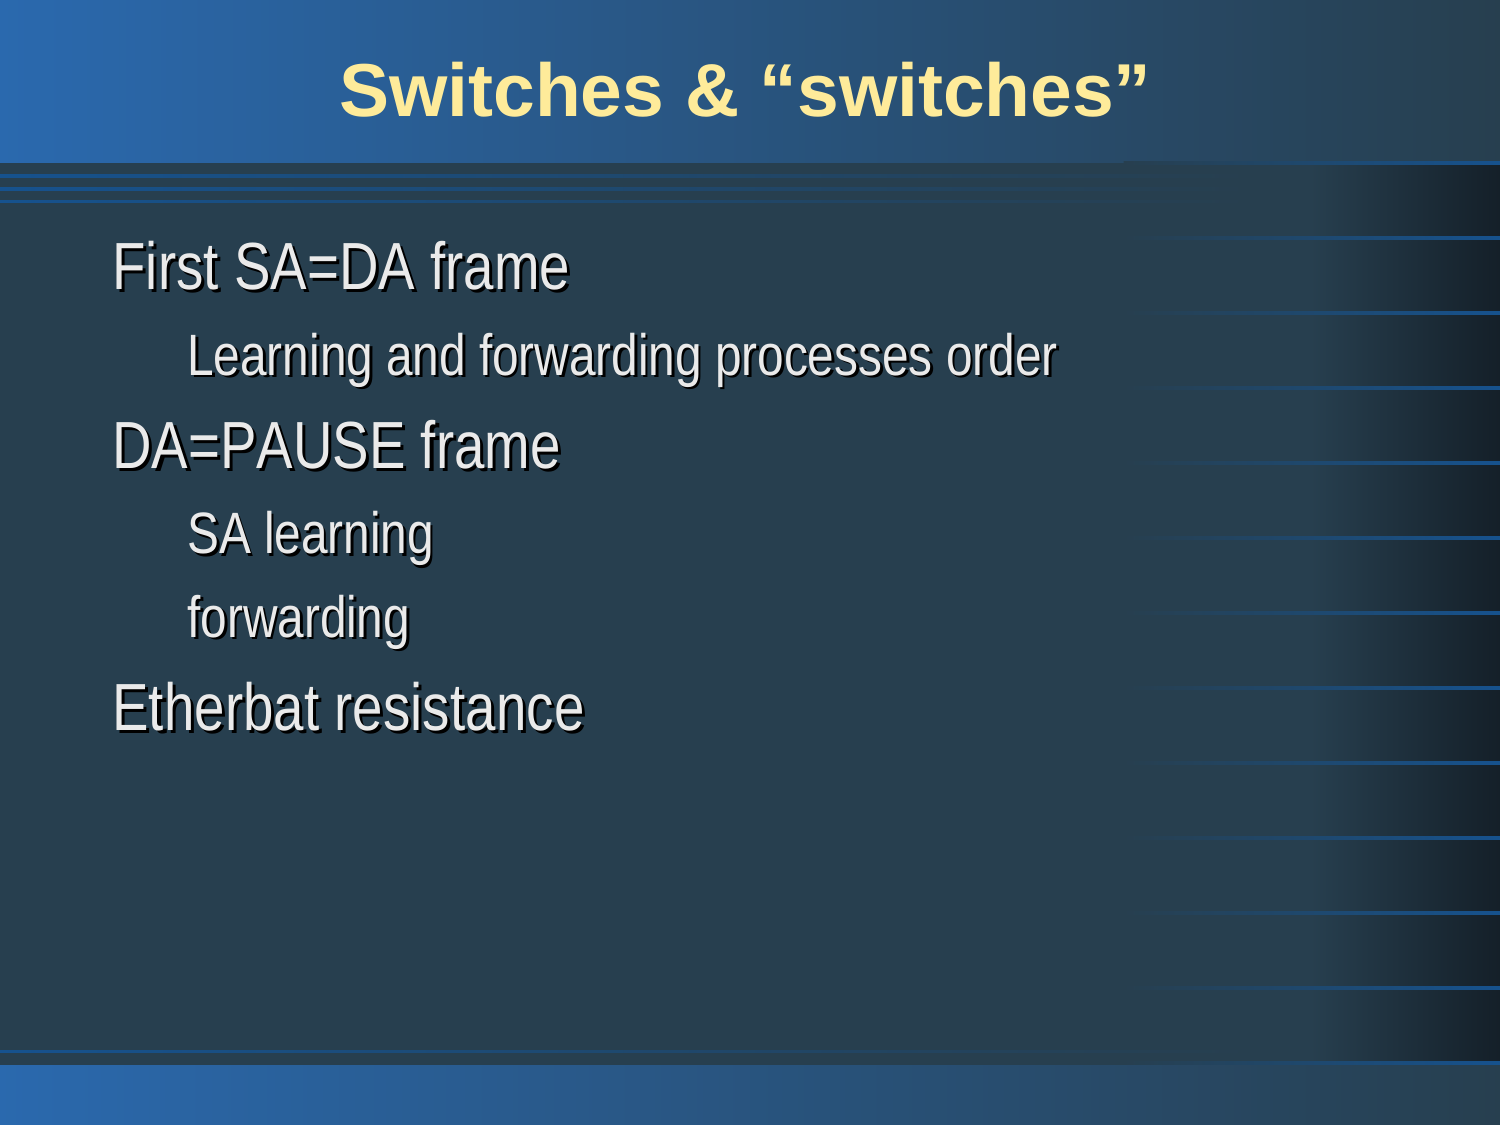

# Switches & “switches”
First SA=DA frame
Learning and forwarding processes order
DA=PAUSE frame
SA learning
forwarding
Etherbat resistance